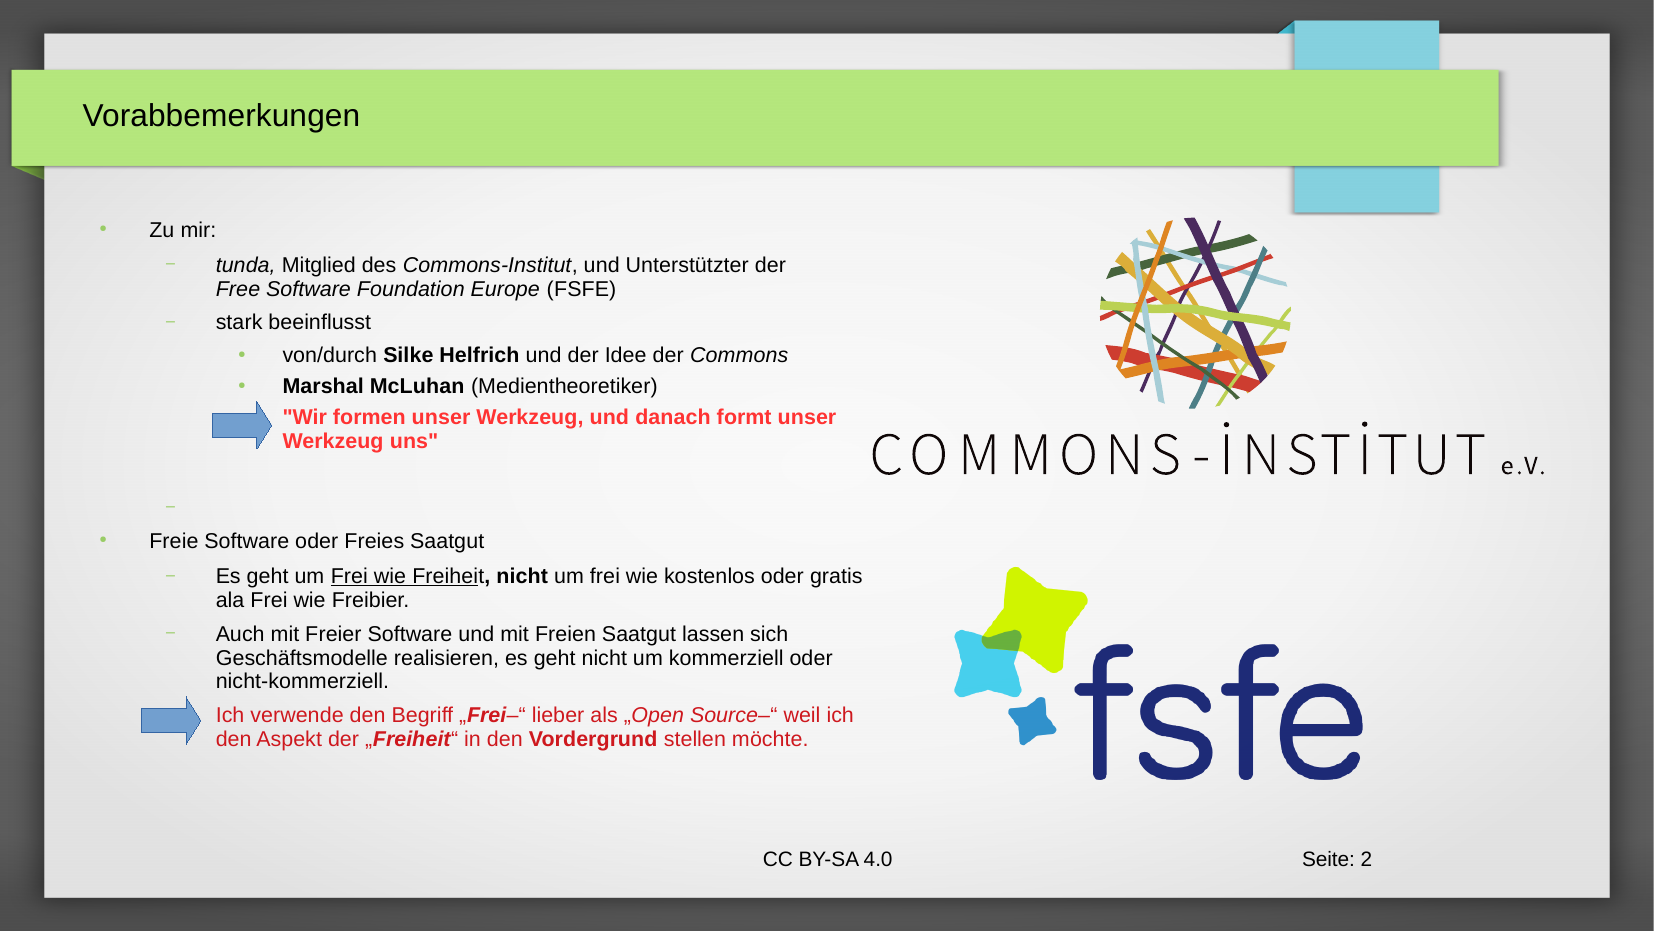

# Vorabbemerkungen
Zu mir:
tunda, Mitglied des Commons-Institut, und Unterstützter der
Free Software Foundation Europe (FSFE)
stark beeinflusst
von/durch Silke Helfrich und der Idee der Commons
Marshal McLuhan (Medientheoretiker)
"Wir formen unser Werkzeug, und danach formt unser Werkzeug uns"
Freie Software oder Freies Saatgut
Es geht um Frei wie Freiheit, nicht um frei wie kostenlos oder gratis ala Frei wie Freibier.
Auch mit Freier Software und mit Freien Saatgut lassen sich Geschäftsmodelle realisieren, es geht nicht um kommerziell oder nicht-kommerziell.
Ich verwende den Begriff „Frei–“ lieber als „Open Source–“ weil ich
den Aspekt der „Freiheit“ in den Vordergrund stellen möchte.